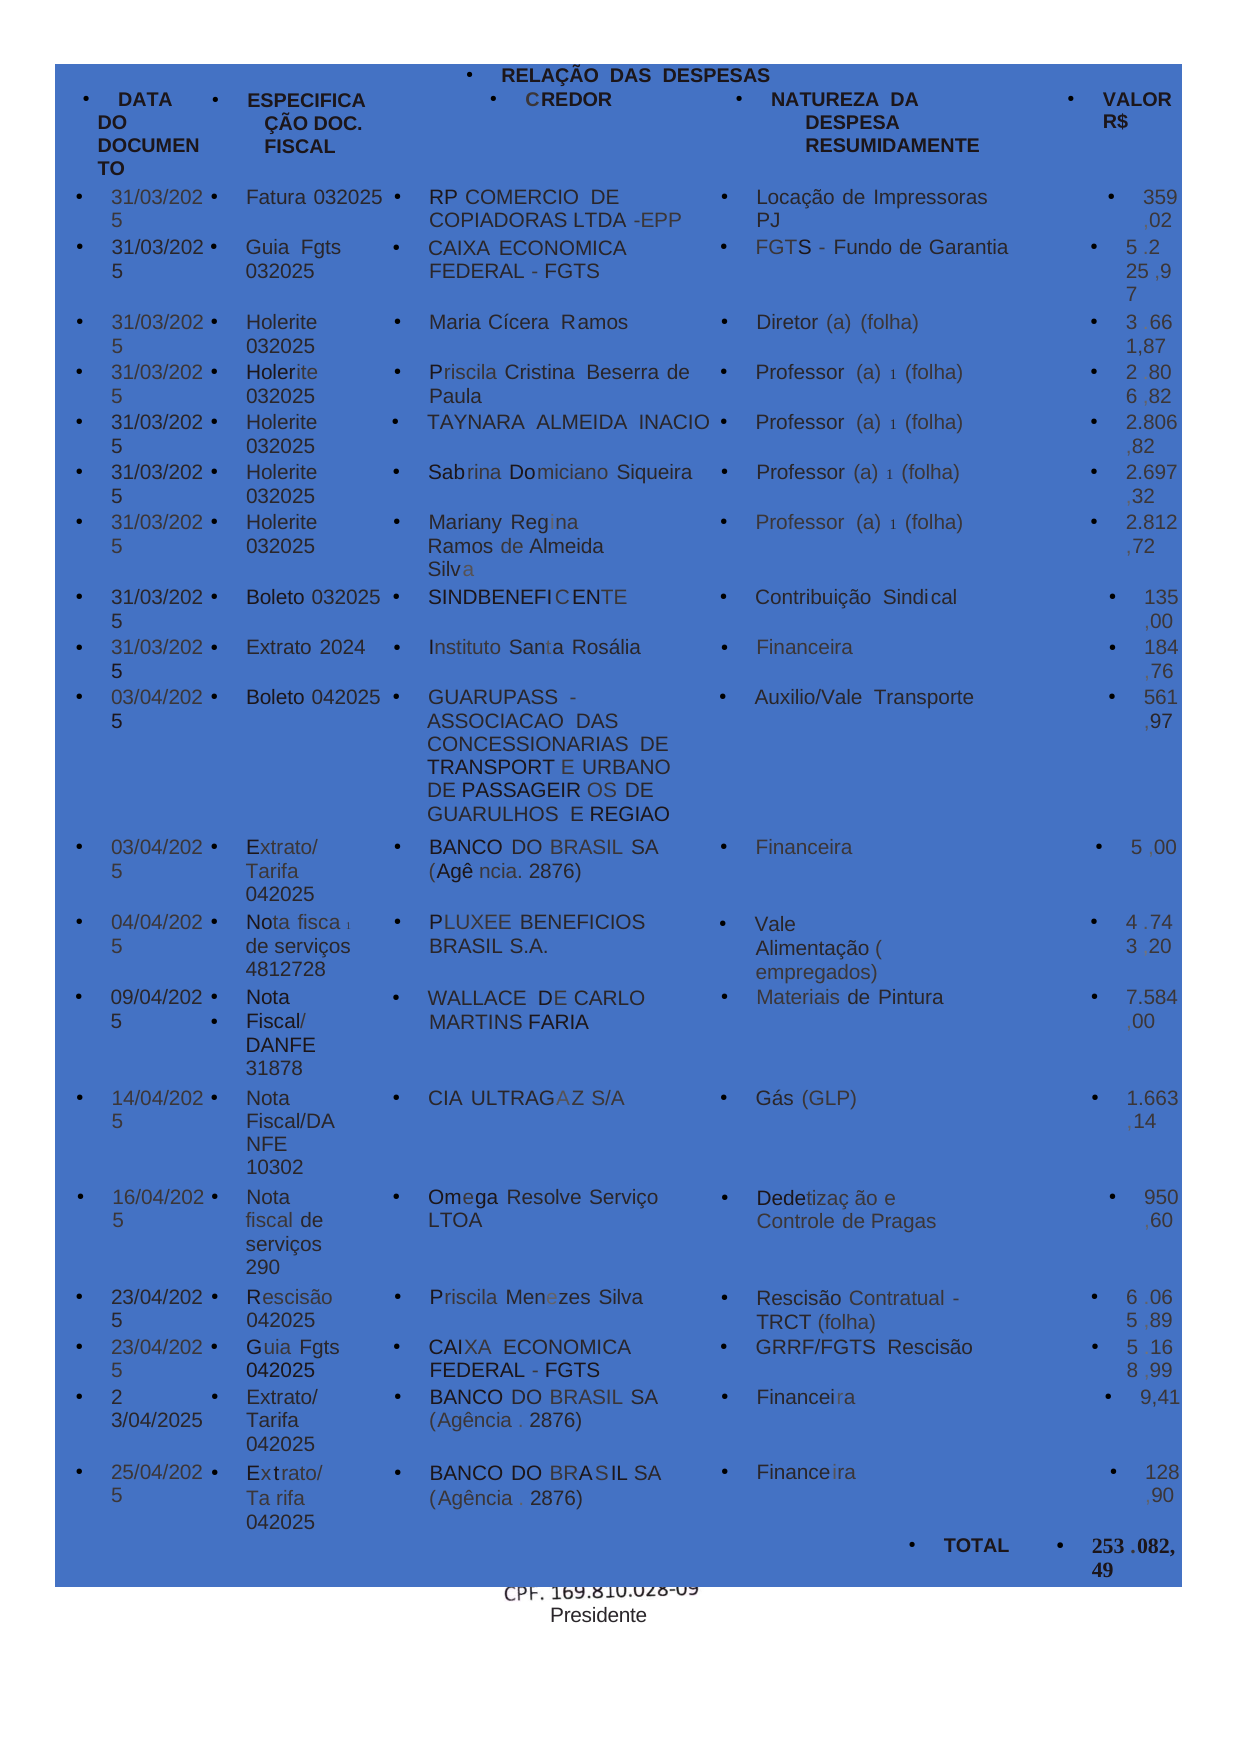

| RELAÇÃO DAS DESPESAS | | | | |
| --- | --- | --- | --- | --- |
| DATA DO DOCUMENTO | ESPECIFICAÇÃO DOC. FISCAL | CREDOR | NATUREZA DA DESPESA RESUMIDAMENTE | VALOR R$ |
| 31/03/2025 | Fatura 032025 | RP COMERCIO DE COPIADORAS LTDA -EPP | Locação de Impressoras PJ | 359 ,02 |
| 31/03/2025 | Guia Fgts 032025 | CAIXA ECONOMICA FEDERAL - FGTS | FGTS - Fundo de Garantia | 5 .2 25 ,97 |
| 31/03/2025 | Holerite 032025 | Maria Cícera Ramos | Diretor (a) (folha) | 3 .661,87 |
| 31/03/2025 | Holerite 032025 | Priscila Cristina Beserra de Paula | Professor (a) 1 (folha) | 2 .806 ,82 |
| 31/03/2025 | Holerite 032025 | TAYNARA ALMEIDA INACIO | Professor (a) 1 (folha) | 2.806 ,82 |
| 31/03/2025 | Holerite 032025 | Sabrina Domiciano Siqueira | Professor (a) 1 (folha) | 2.697 ,32 |
| 31/03/2025 | Holerite 032025 | Mariany Regina Ramos de Almeida Silva | Professor (a) 1 (folha) | 2.812 ,72 |
| 31/03/2025 | Boleto 032025 | SINDBENEFICENTE | Contribuição Sindical | 135,00 |
| 31/03/202 5 | Extrato 2024 | Instituto Santa Rosália | Financeira | 184,76 |
| 03/04/202 5 | Boleto 042025 | GUARUPASS - ASSOCIACAO DAS CONCESSIONARIAS DE TRANSPORT E URBANO DE PASSAGEIR OS DE GUARULHOS E REGIAO | Auxilio/Vale Transporte | 561,97 |
| 03/04/2025 | Extrato/Tarifa 042025 | BANCO DO BRASIL SA (Agê ncia. 2876) | Financeira | 5 ,00 |
| 04/04/2025 | Nota fisca 1 de serviços 4812728 | PLUXEE BENEFICIOS BRASIL S.A. | Vale Alimentação ( empregados) | 4 .743 ,20 |
| 09/04/2025 | Nota Fiscal/ DANFE 31878 | WALLACE DE CARLO MARTINS FARIA | Materiais de Pintura | 7.584 ,00 |
| 14/04/2025 | Nota Fiscal/DANFE 10302 | CIA ULTRAGAZ S/A | Gás (GLP) | 1.663,14 |
| 16/04/2025 | Nota fiscal de serviços 290 | Omega Resolve Serviço LTOA | Dedetizaç ão e Controle de Pragas | 950 ,60 |
| 23/04/2025 | Rescisão 042025 | Priscila Menezes Silva | Rescisão Contratual - TRCT (folha) | 6 .065 ,89 |
| 23/04/2025 | Guia Fgts 042025 | CAIXA ECONOMICA FEDERAL - FGTS | GRRF/FGTS Rescisão | 5 .168 ,99 |
| 2 3/04/2025 | Extrato/Tarifa 042025 | BANCO DO BRASIL SA (Agência . 2876) | Financeira | 9,41 |
| 25/04/2025 | Extrato/Ta rifa 042025 | BANCO DO BRASIL SA (Agência . 2876) | Financeira | 128 ,90 |
| TOTAL | | | | 253 .082,49 |
* Total de juros , Multa e Correção R$ 0,00 / * Total de Descontos R$ 0,00
Presidente